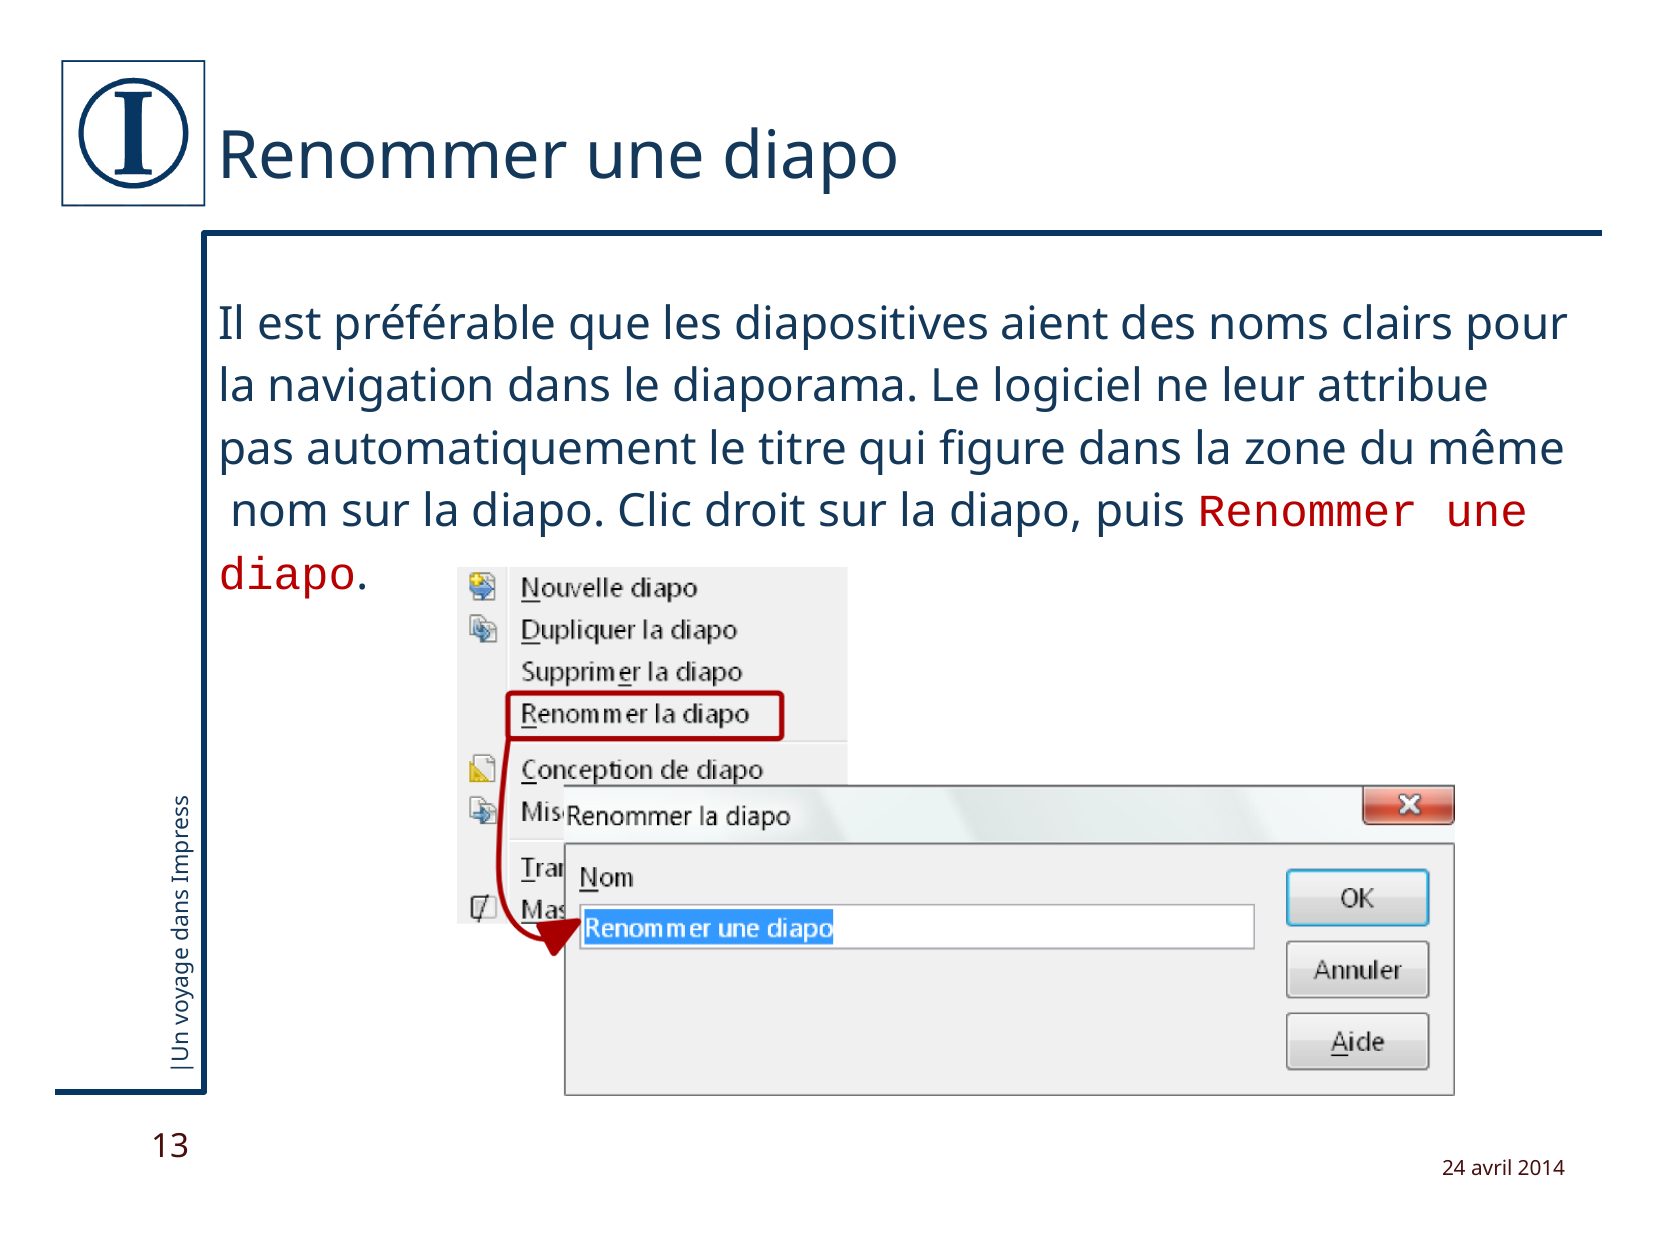

# Renommer une diapo
Il est préférable que les diapositives aient des noms clairs pour la navigation dans le diaporama. Le logiciel ne leur attribue pas automatiquement le titre qui figure dans la zone du même nom sur la diapo. Clic droit sur la diapo, puis Renommer une diapo.
Un voyage dans Impress
24 avril 2014